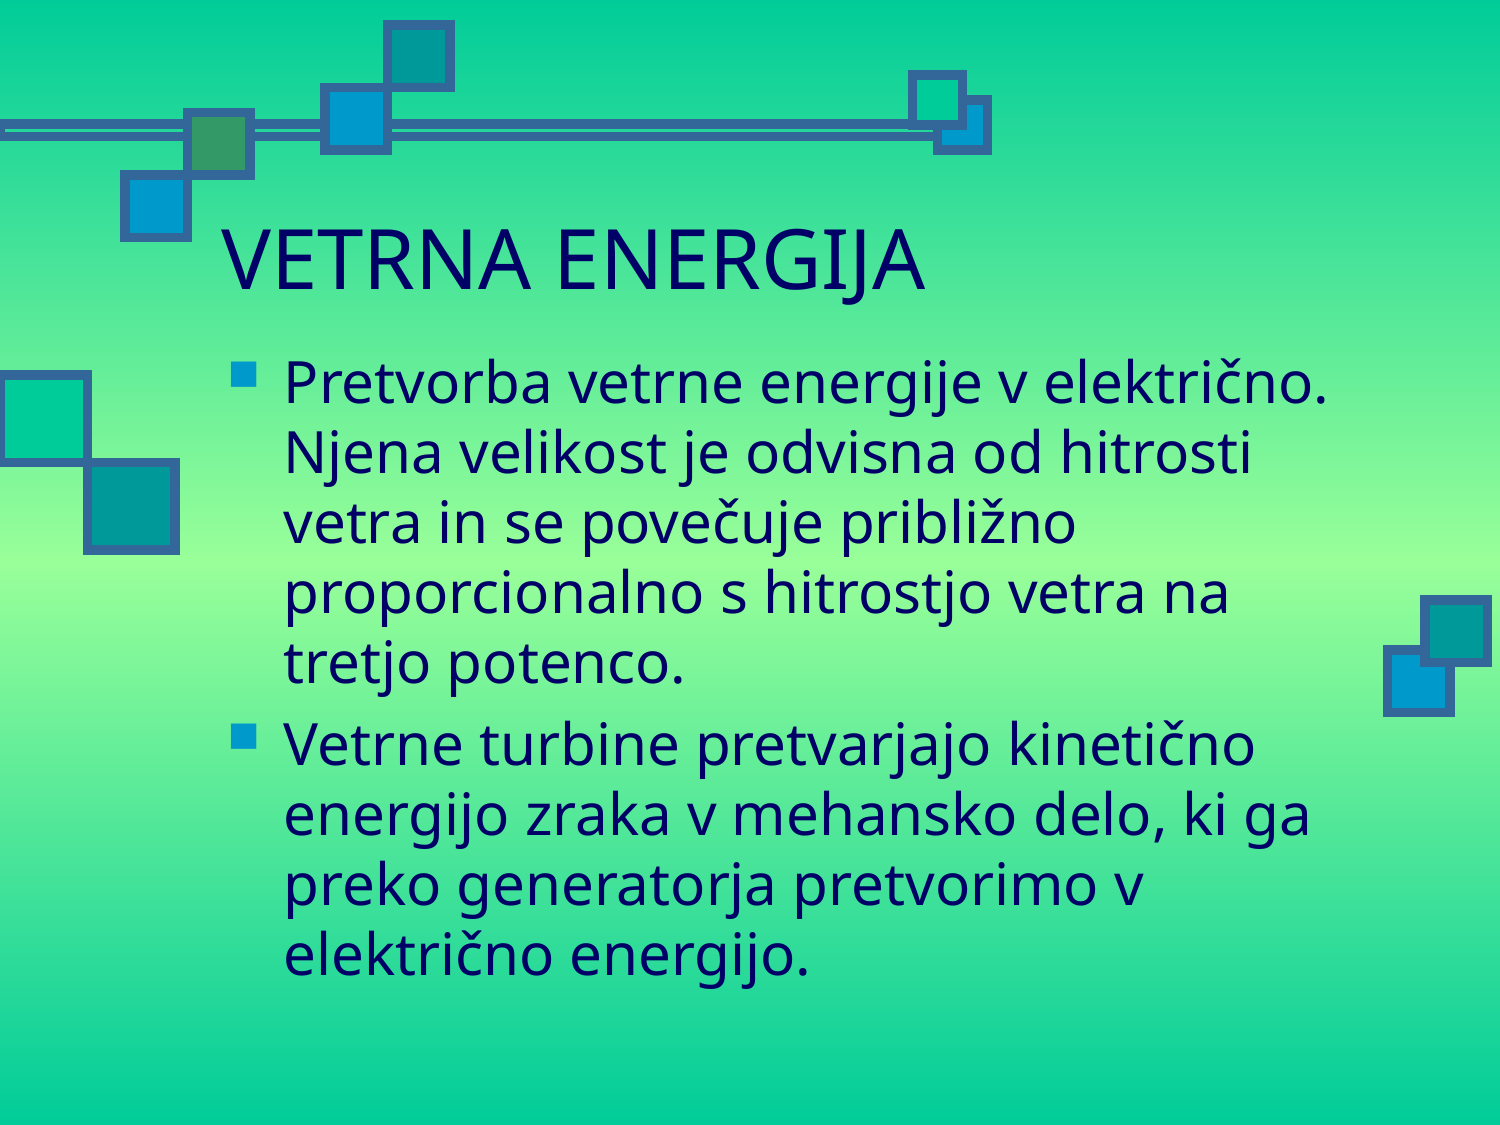

# VETRNA ENERGIJA
Pretvorba vetrne energije v električno. Njena velikost je odvisna od hitrosti vetra in se povečuje približno proporcionalno s hitrostjo vetra na tretjo potenco.
Vetrne turbine pretvarjajo kinetično energijo zraka v mehansko delo, ki ga preko generatorja pretvorimo v električno energijo.